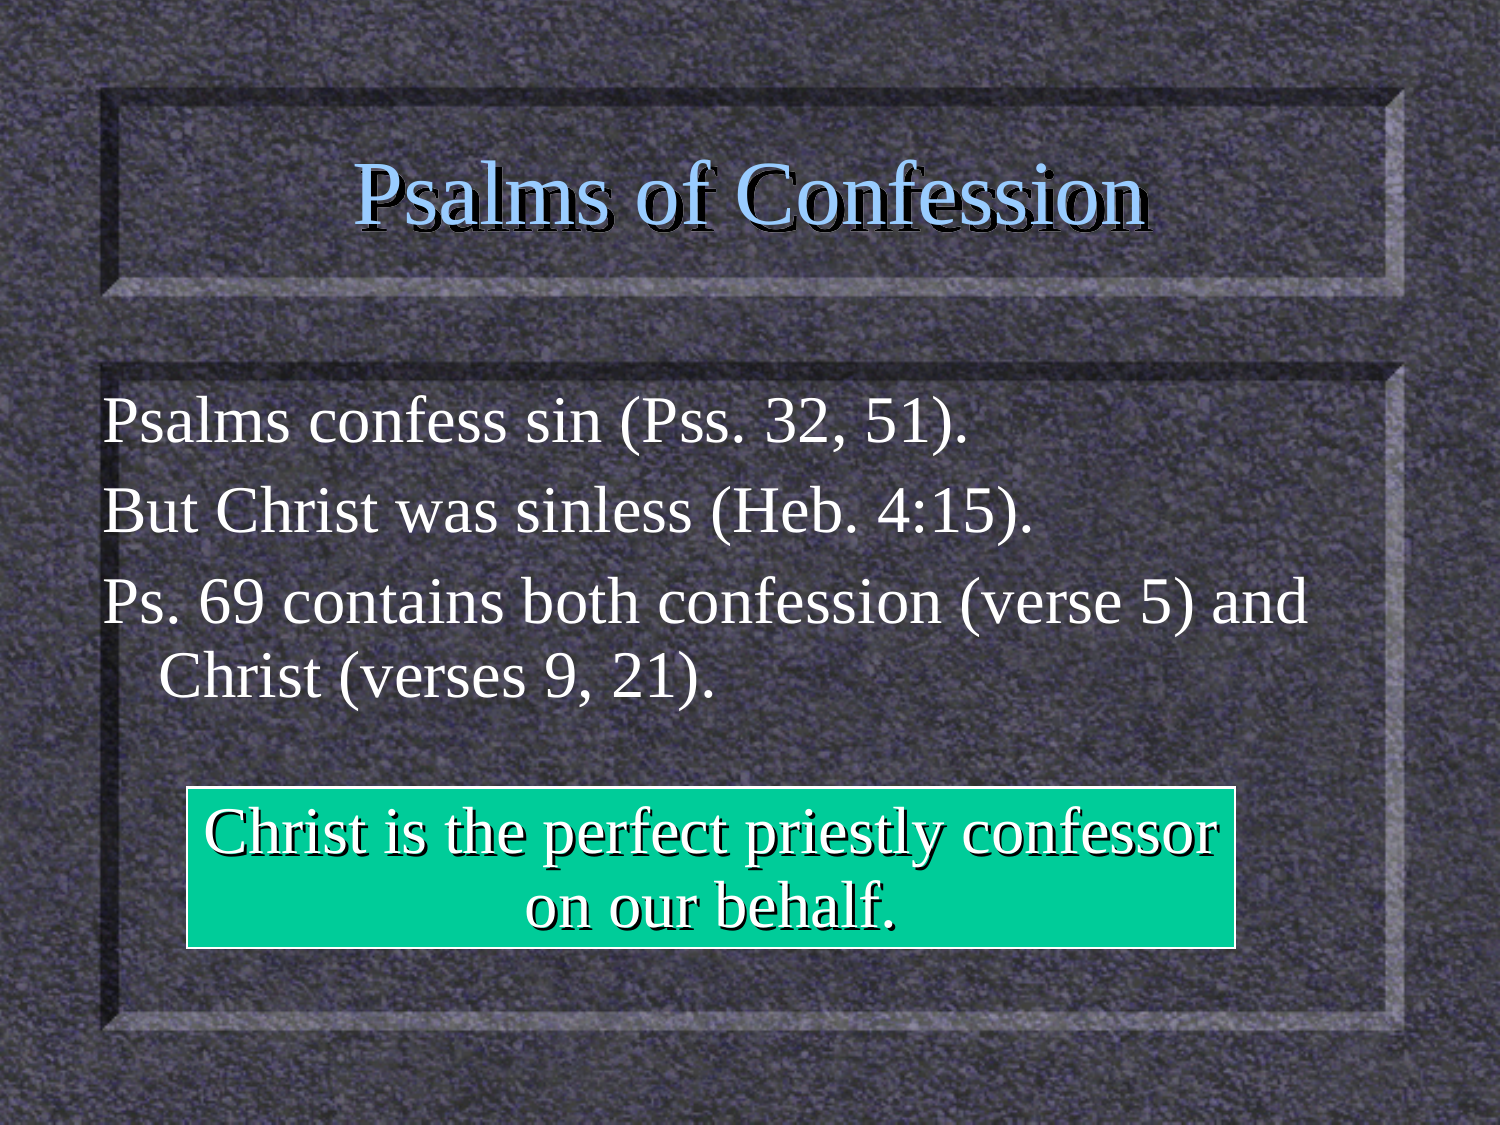

# Psalms of Confession
Psalms confess sin (Pss. 32, 51).
But Christ was sinless (Heb. 4:15).
Ps. 69 contains both confession (verse 5) and Christ (verses 9, 21).
Christ is the perfect priestly confessor
on our behalf.